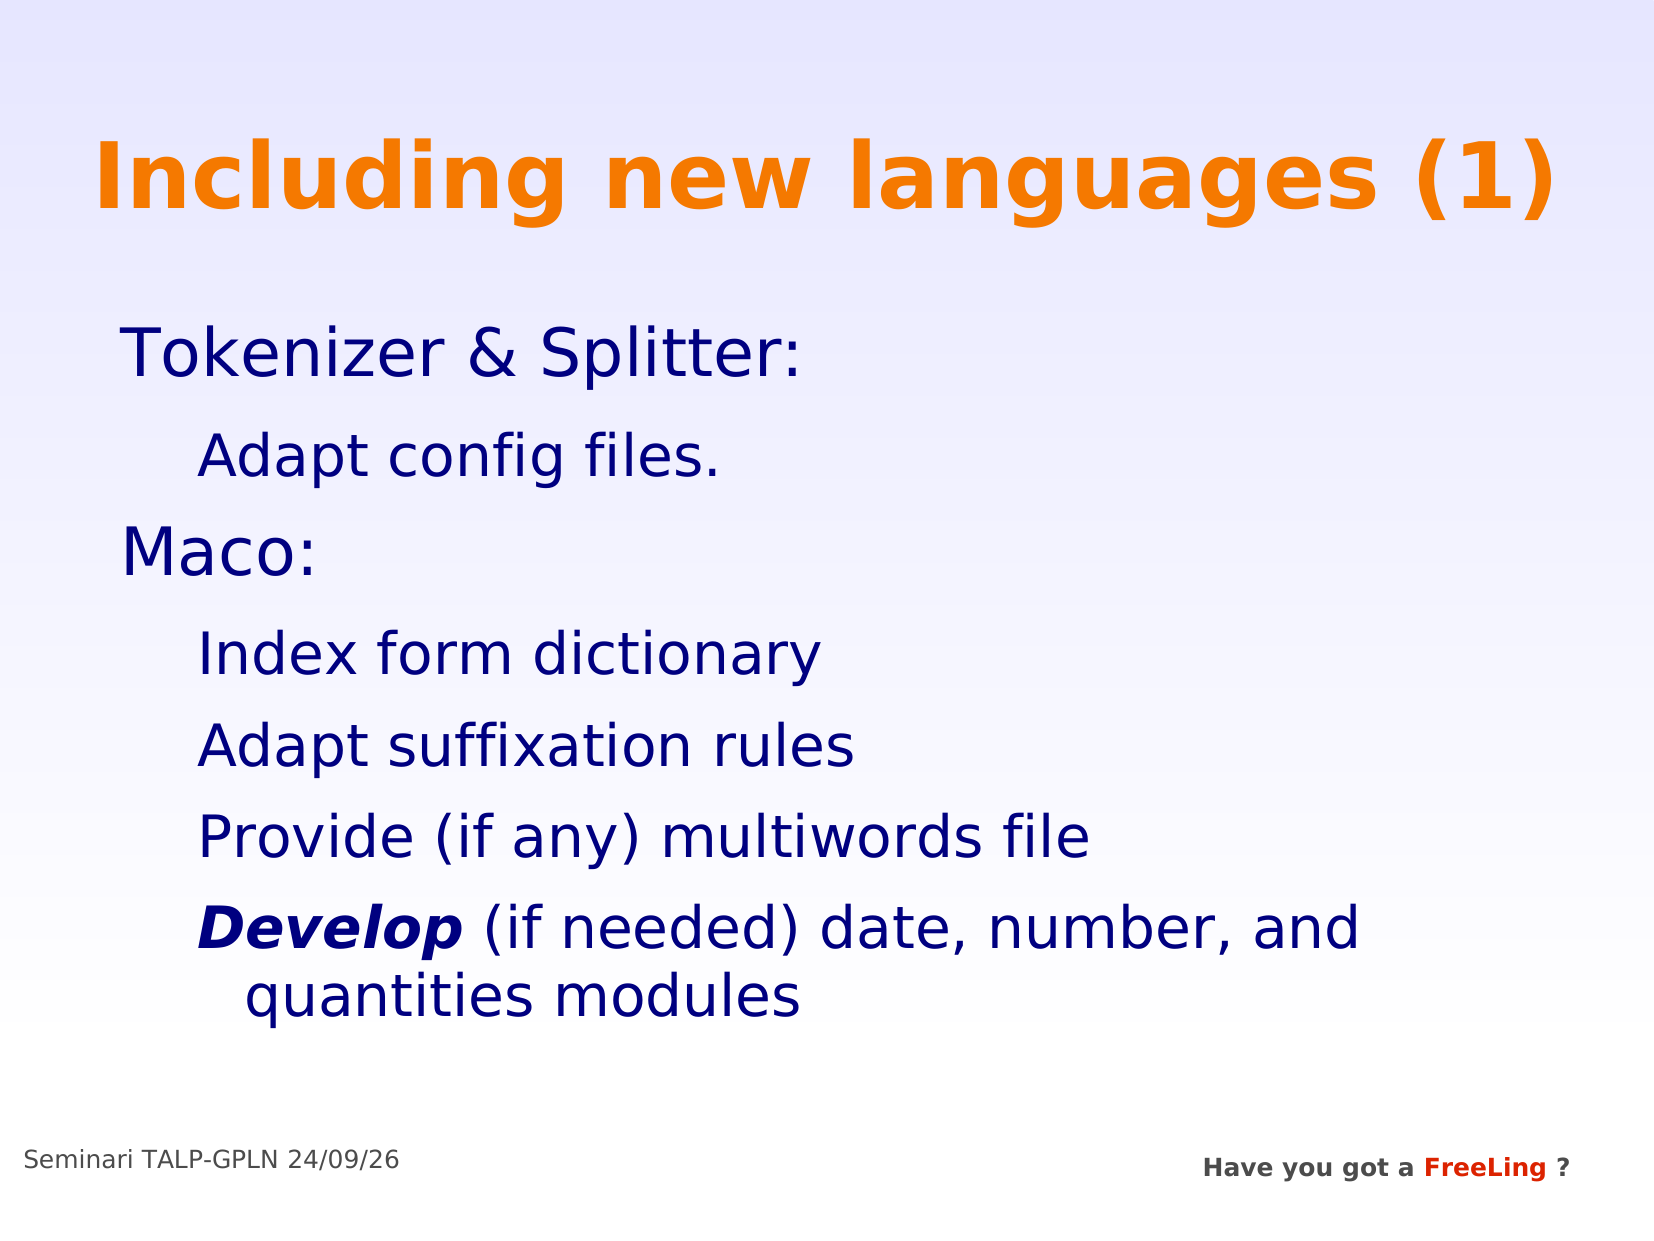

# Including new languages (1)
Tokenizer & Splitter:
Adapt config files.
Maco:
Index form dictionary
Adapt suffixation rules
Provide (if any) multiwords file
Develop (if needed) date, number, and quantities modules
15